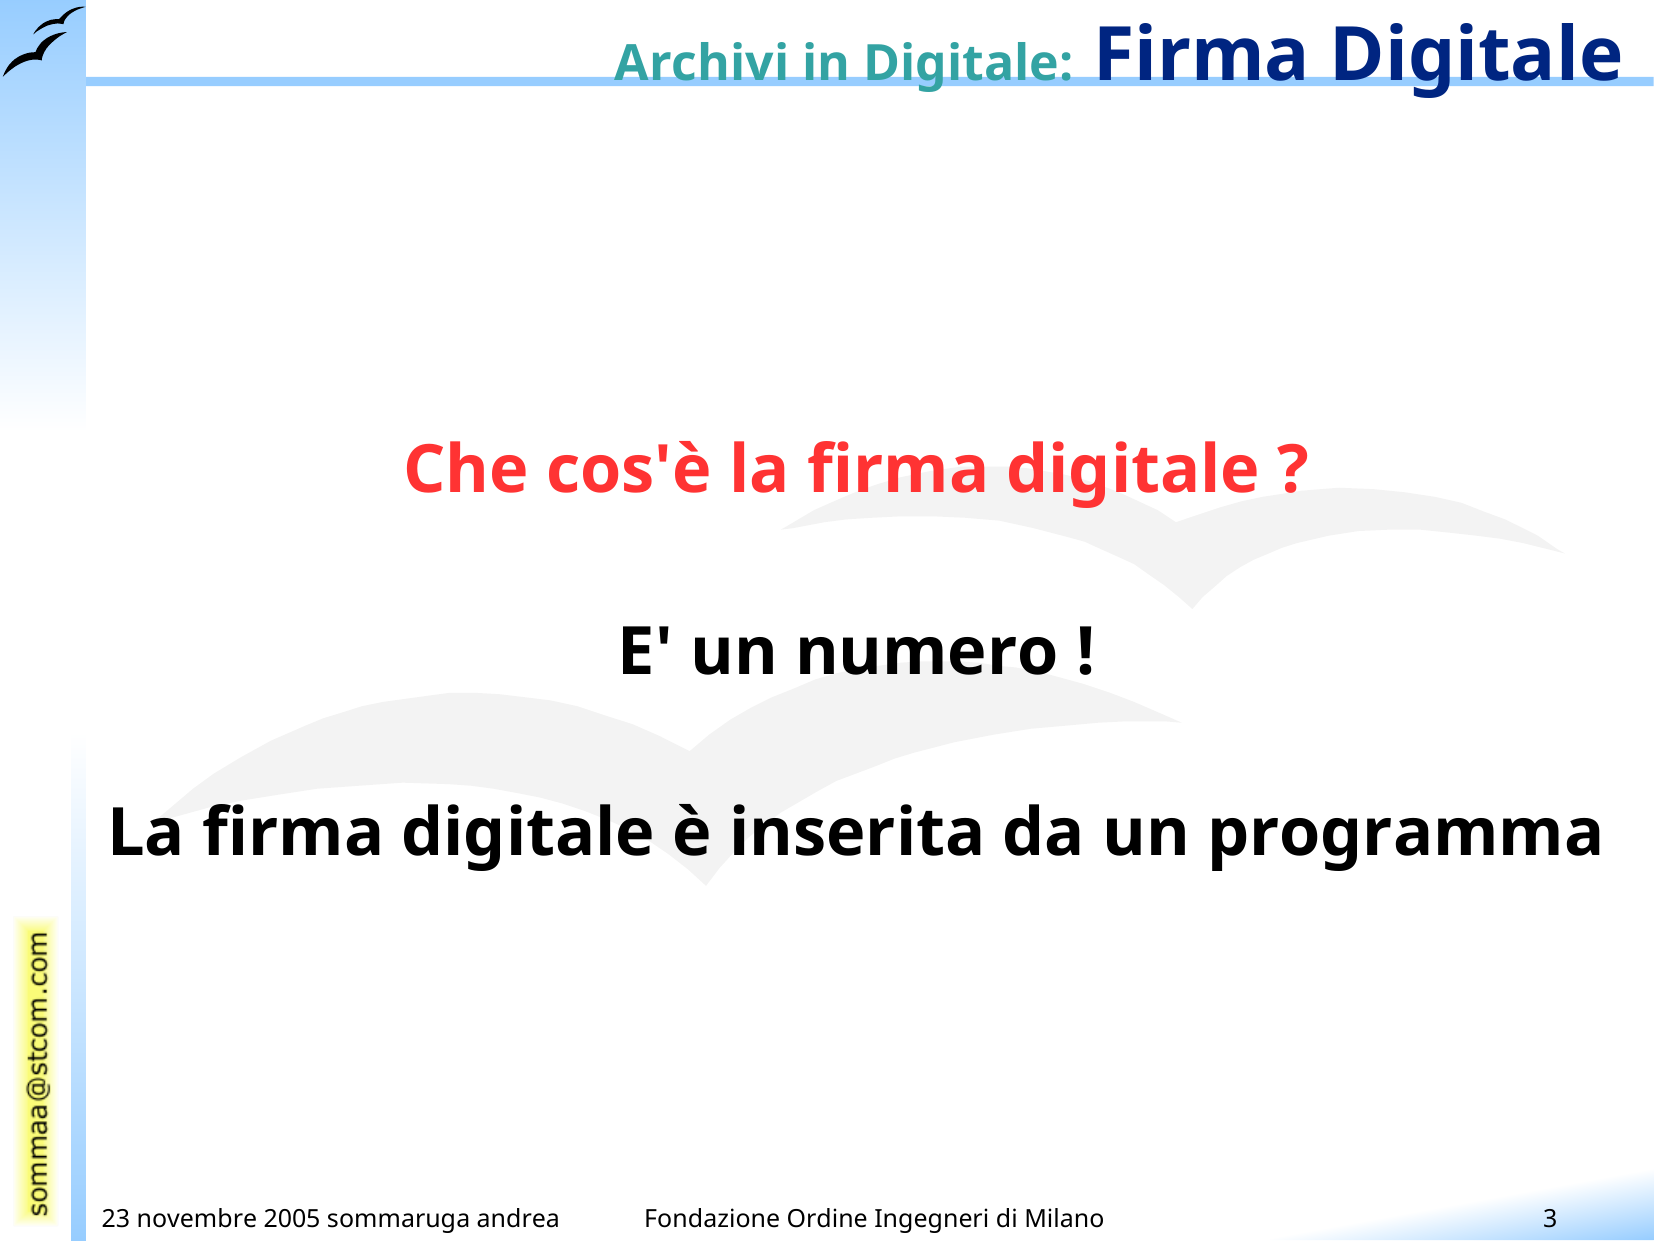

# Archivi in Digitale: Firma Digitale
Che cos'è la firma digitale ?
E' un numero !
La firma digitale è inserita da un programma